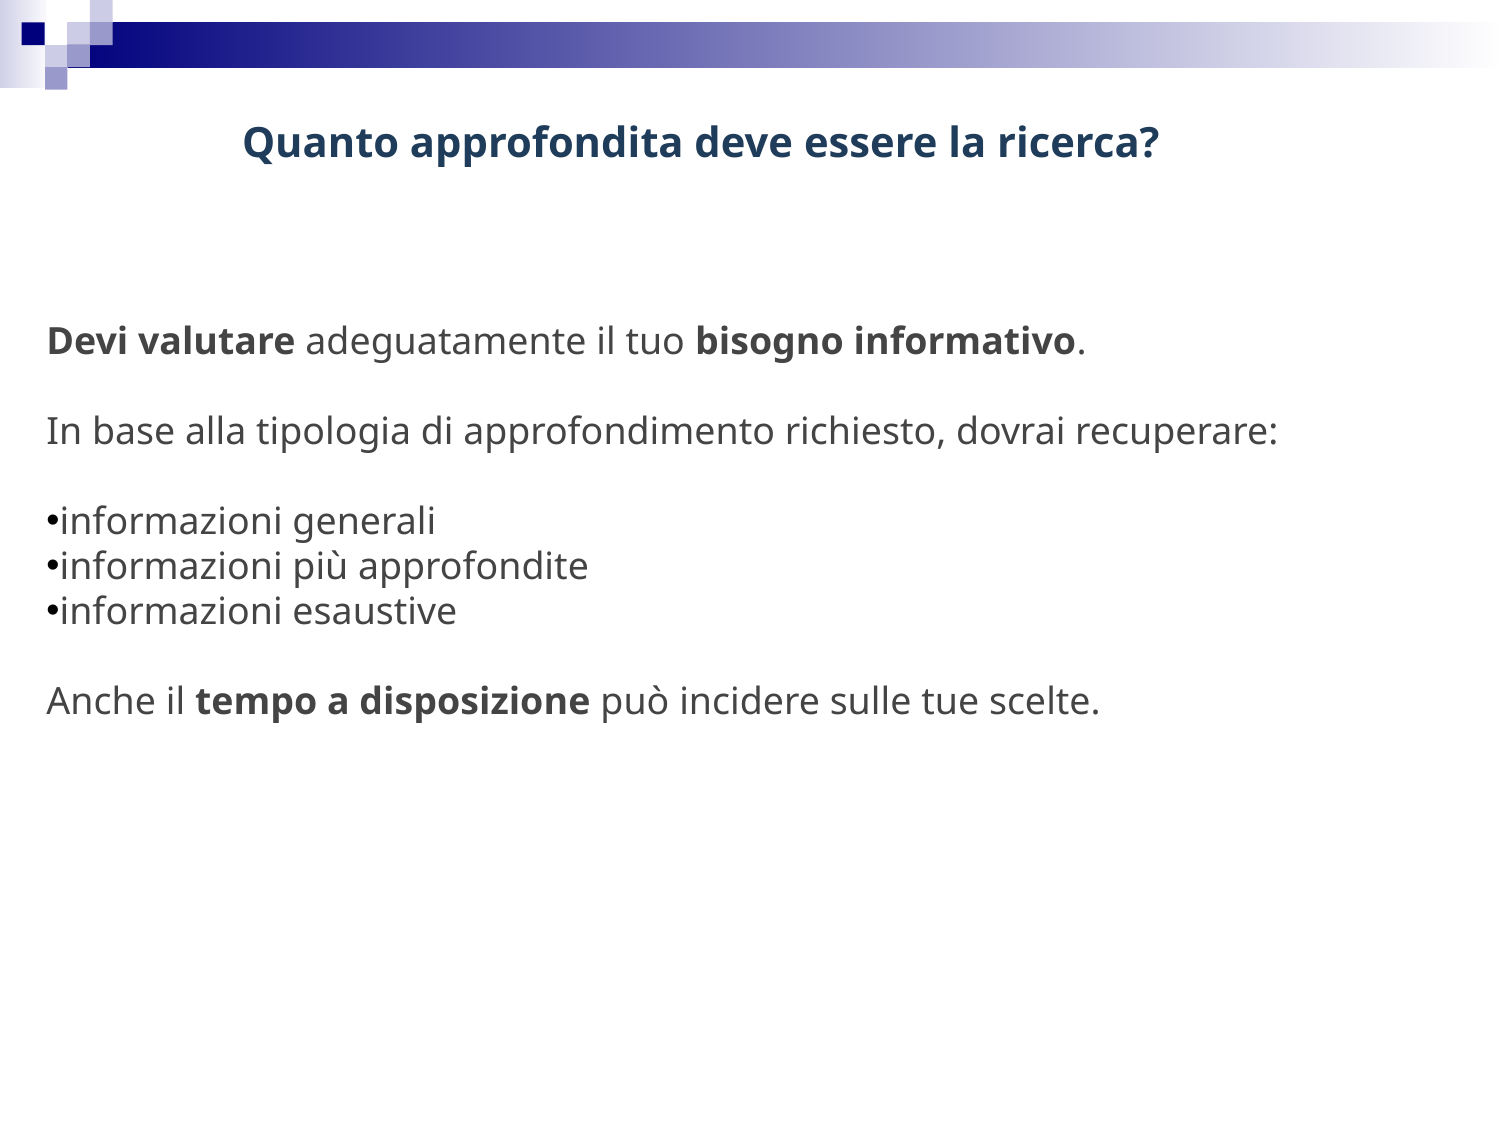

Quanto approfondita deve essere la ricerca?
Devi valutare adeguatamente il tuo bisogno informativo.
In base alla tipologia di approfondimento richiesto, dovrai recuperare:
informazioni generali
informazioni più approfondite
informazioni esaustive
Anche il tempo a disposizione può incidere sulle tue scelte.